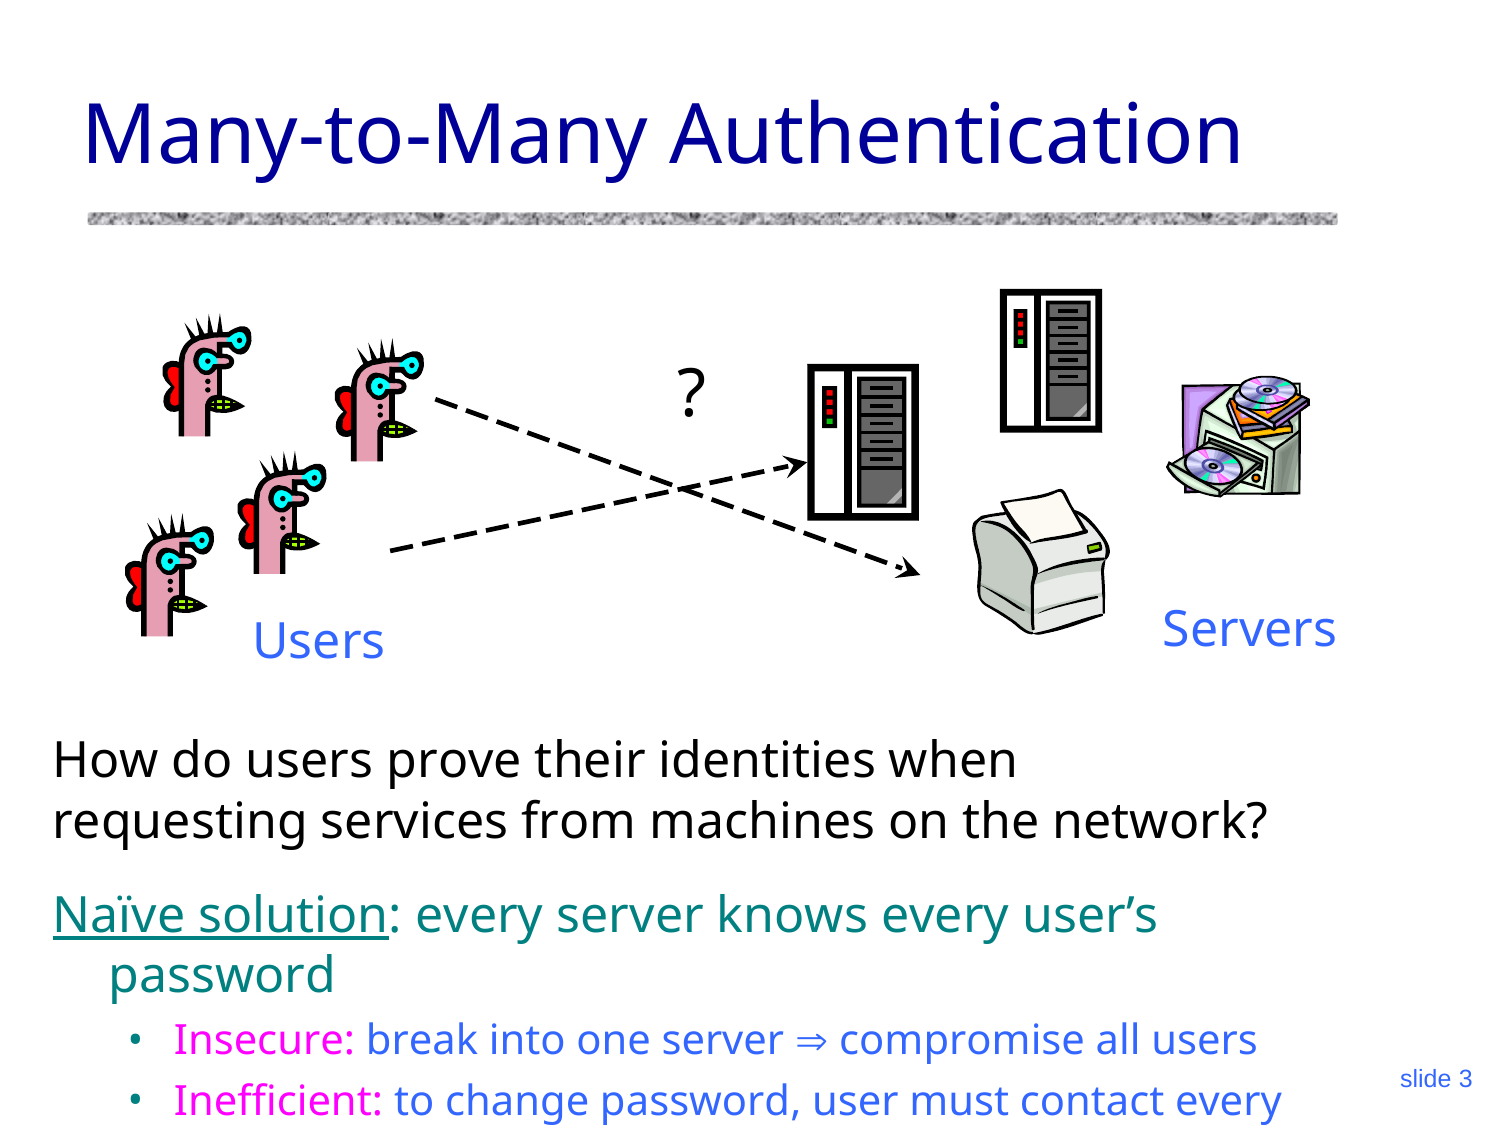

Many-to-Many Authentication
?
Servers
Users
How do users prove their identities when
requesting services from machines on the network?
Naïve solution: every server knows every user’s password
Insecure: break into one server  compromise all users
Inefficient: to change password, user must contact every server
slide